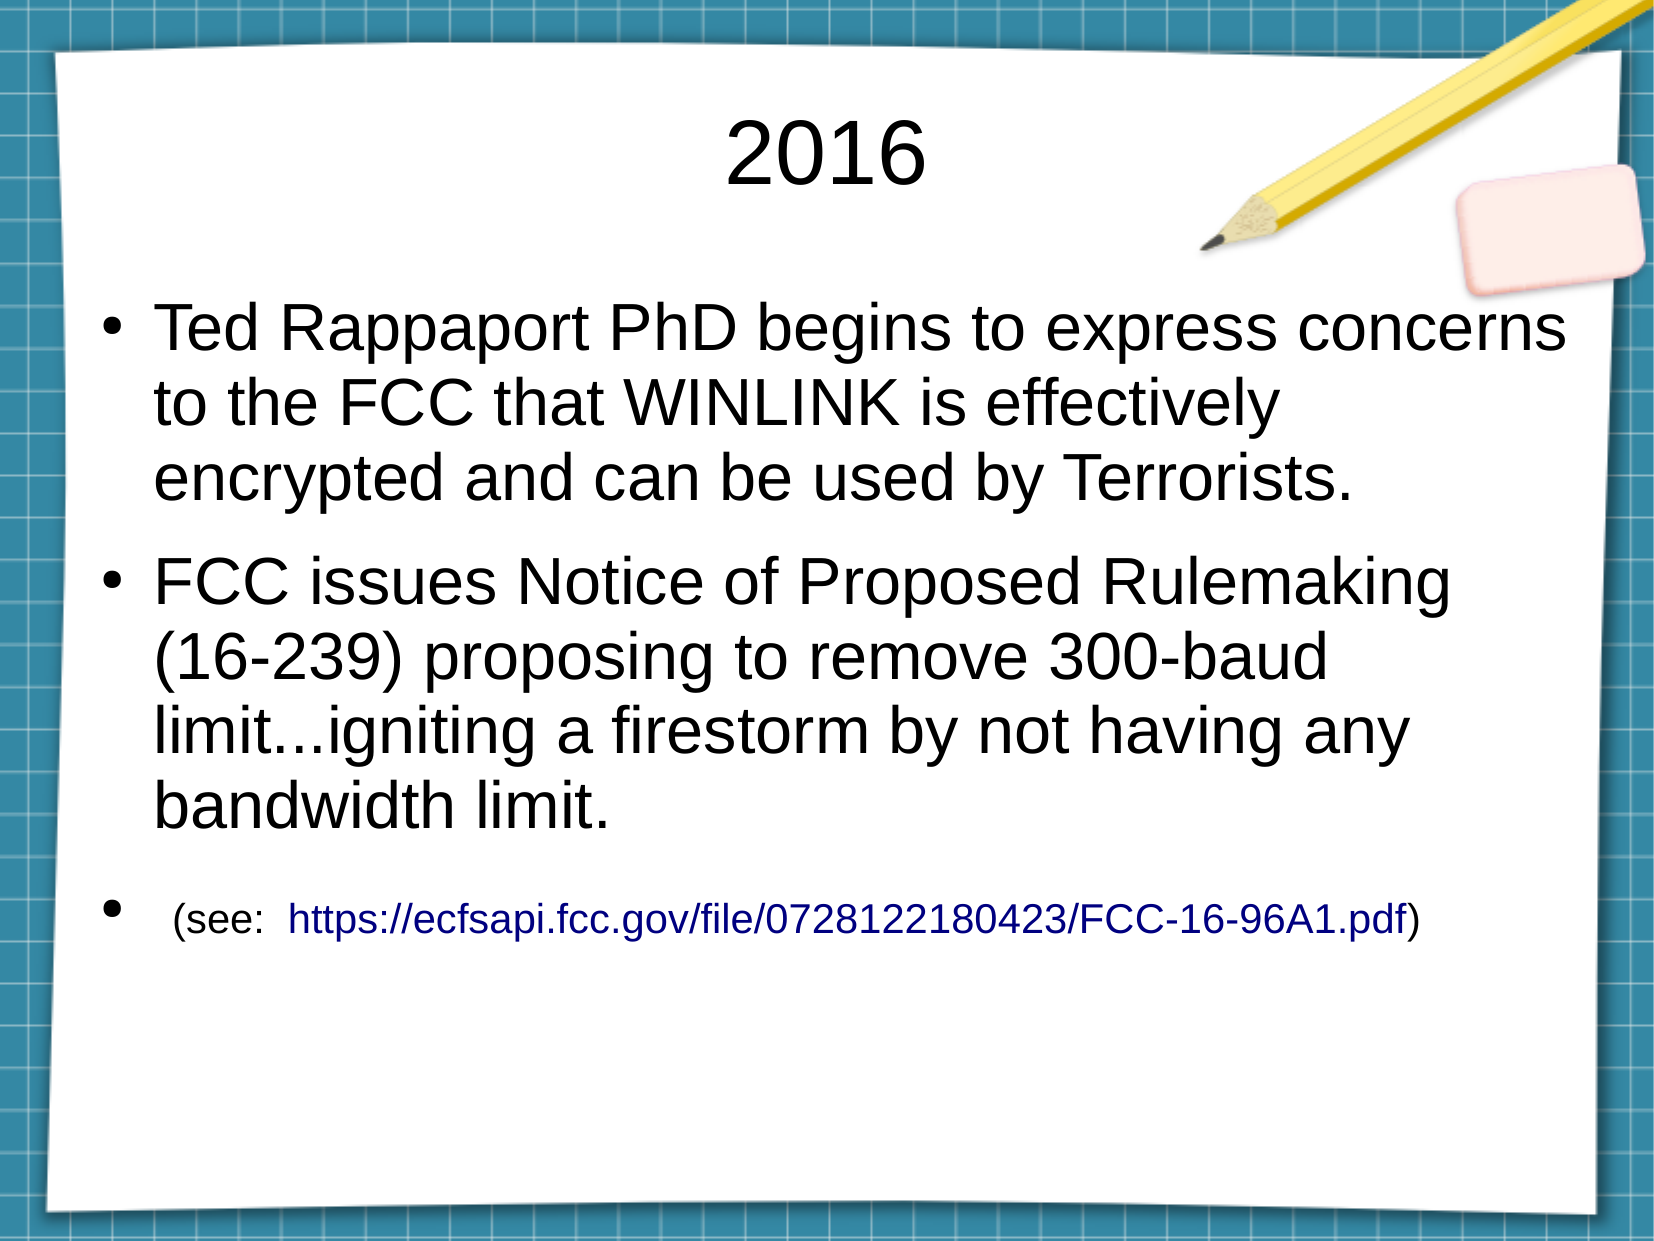

# 2016
Ted Rappaport PhD begins to express concerns to the FCC that WINLINK is effectively encrypted and can be used by Terrorists.
FCC issues Notice of Proposed Rulemaking (16-239) proposing to remove 300-baud limit...igniting a firestorm by not having any bandwidth limit.
 (see: https://ecfsapi.fcc.gov/file/0728122180423/FCC-16-96A1.pdf)